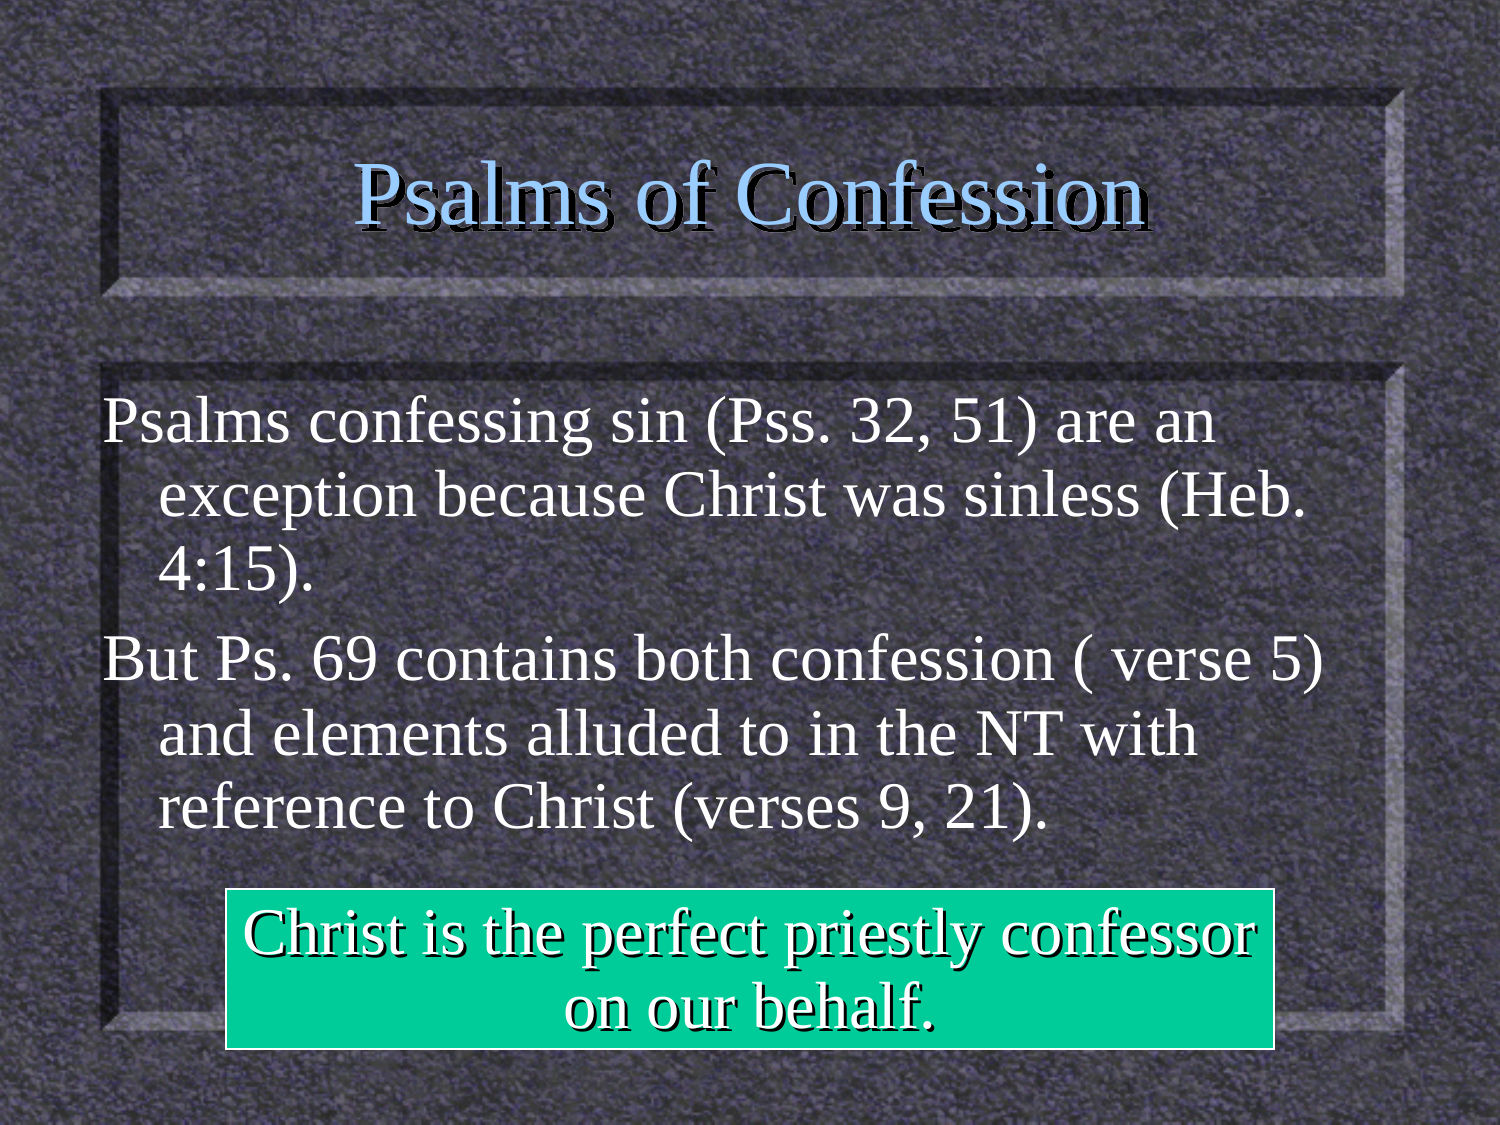

# Psalms of Confession
Psalms confessing sin (Pss. 32, 51) are an exception because Christ was sinless (Heb. 4:15).
But Ps. 69 contains both confession ( verse 5) and elements alluded to in the NT with reference to Christ (verses 9, 21).
Christ is the perfect priestly confessor
on our behalf.